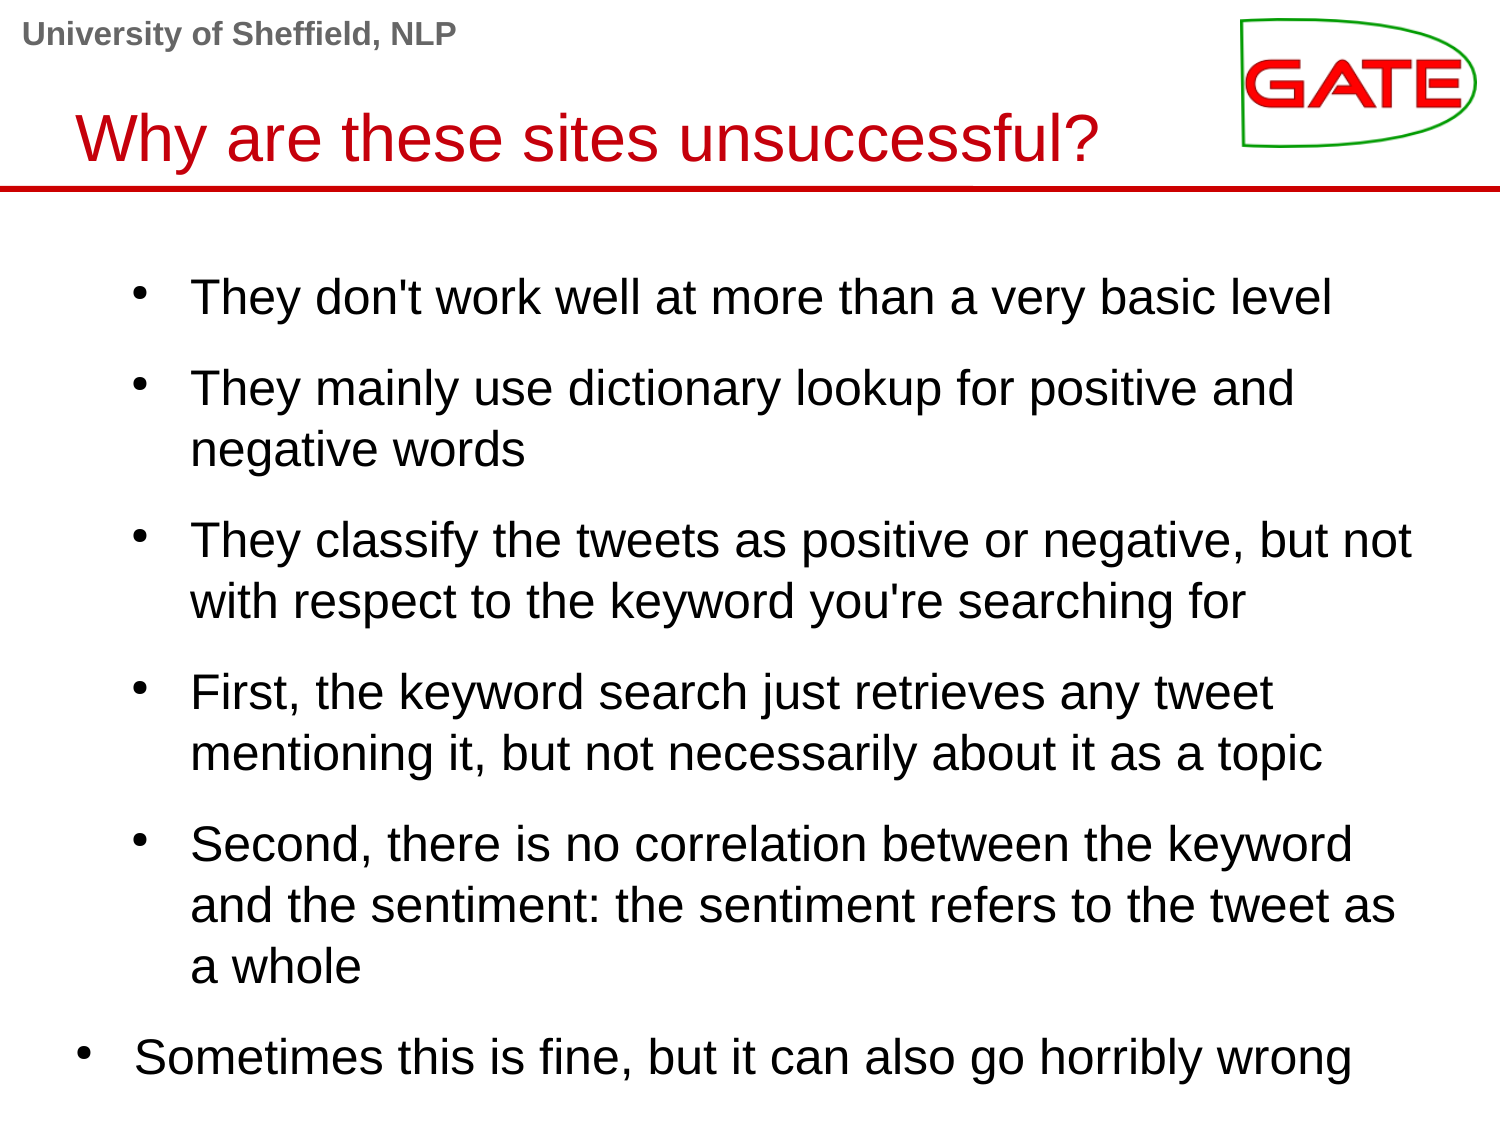

# Why are these sites unsuccessful?
They don't work well at more than a very basic level
They mainly use dictionary lookup for positive and negative words
They classify the tweets as positive or negative, but not with respect to the keyword you're searching for
First, the keyword search just retrieves any tweet mentioning it, but not necessarily about it as a topic
Second, there is no correlation between the keyword and the sentiment: the sentiment refers to the tweet as a whole
Sometimes this is fine, but it can also go horribly wrong